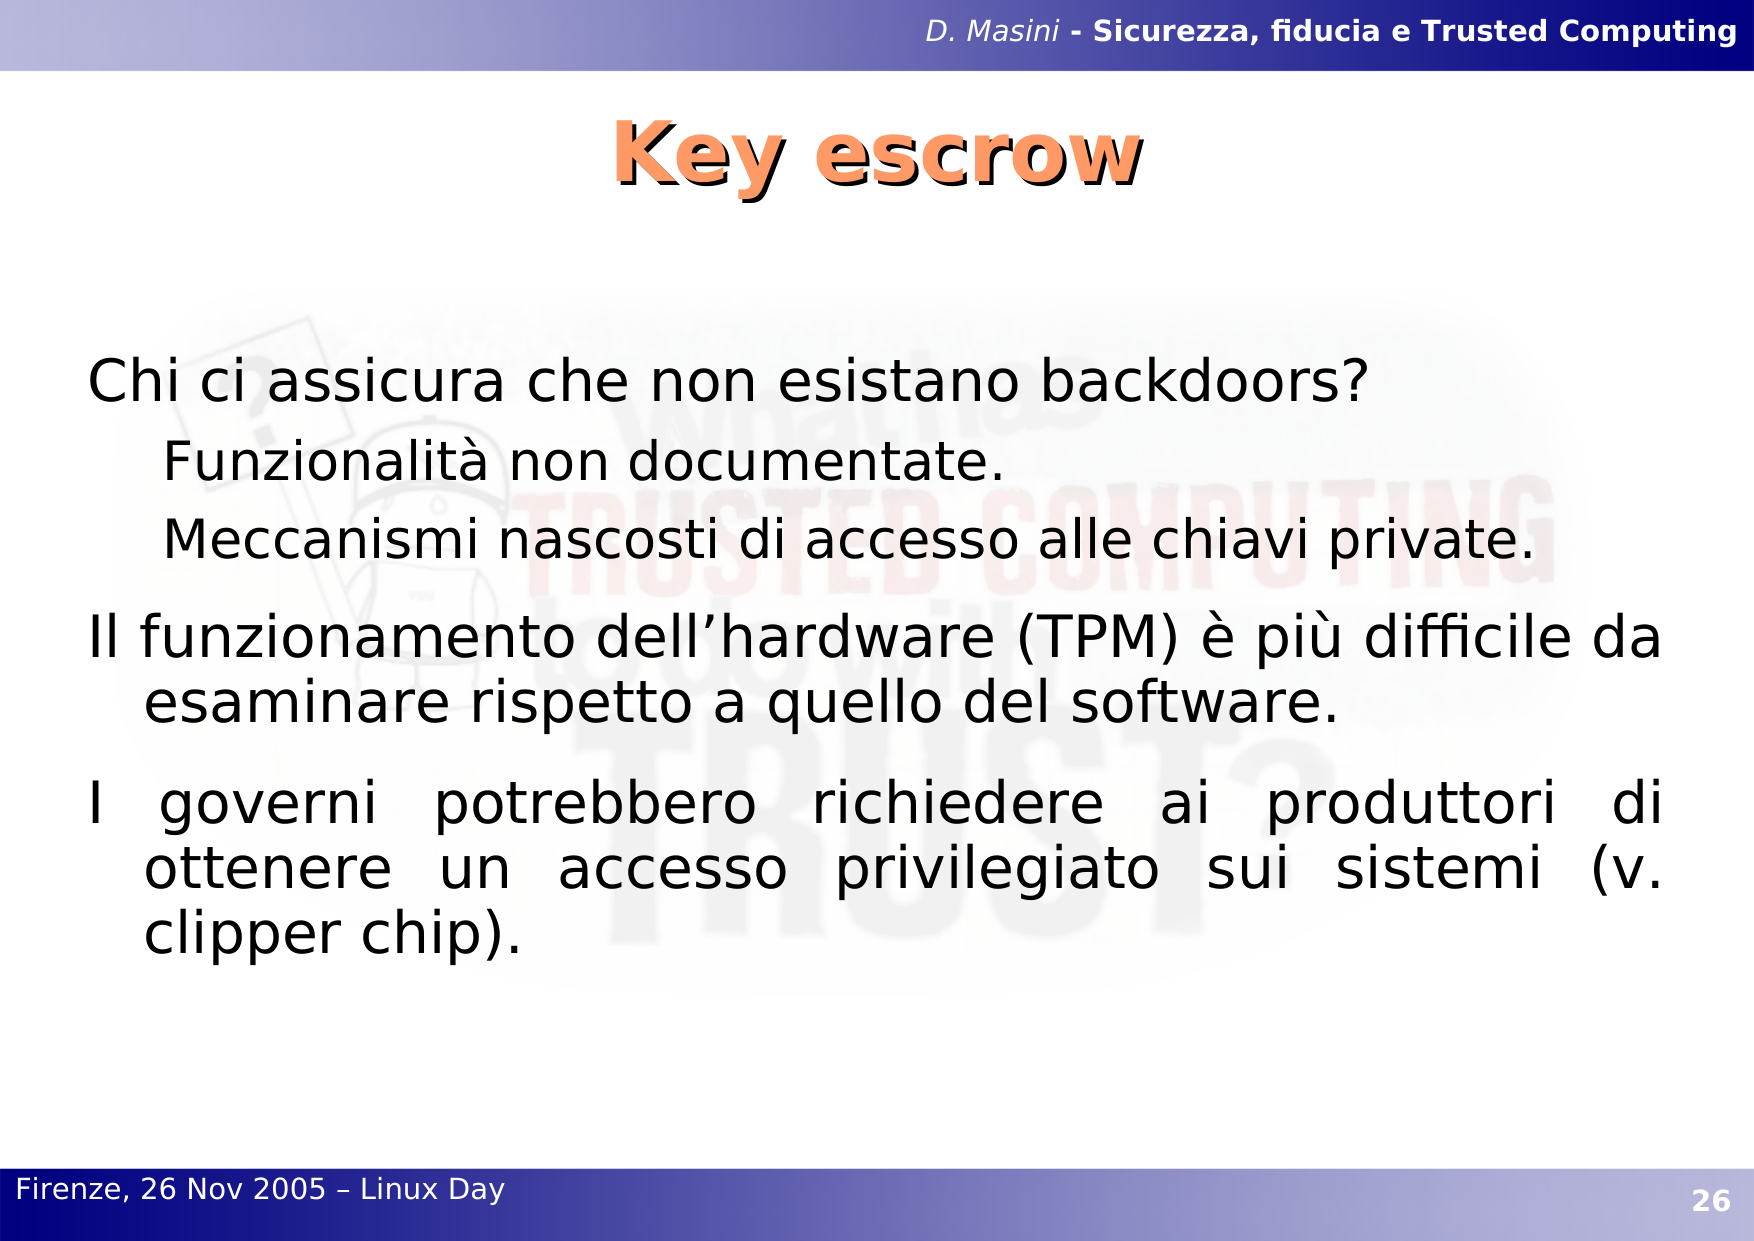

D. Masini - Sicurezza, fiducia e Trusted Computing
# Key escrow
Chi ci assicura che non esistano backdoors?
Funzionalità non documentate.
Meccanismi nascosti di accesso alle chiavi private.
Il funzionamento dell’hardware (TPM) è più difficile da esaminare rispetto a quello del software.
I governi potrebbero richiedere ai produttori di ottenere un accesso privilegiato sui sistemi (v. clipper chip).
Firenze, 26 Nov 2005 – Linux Day